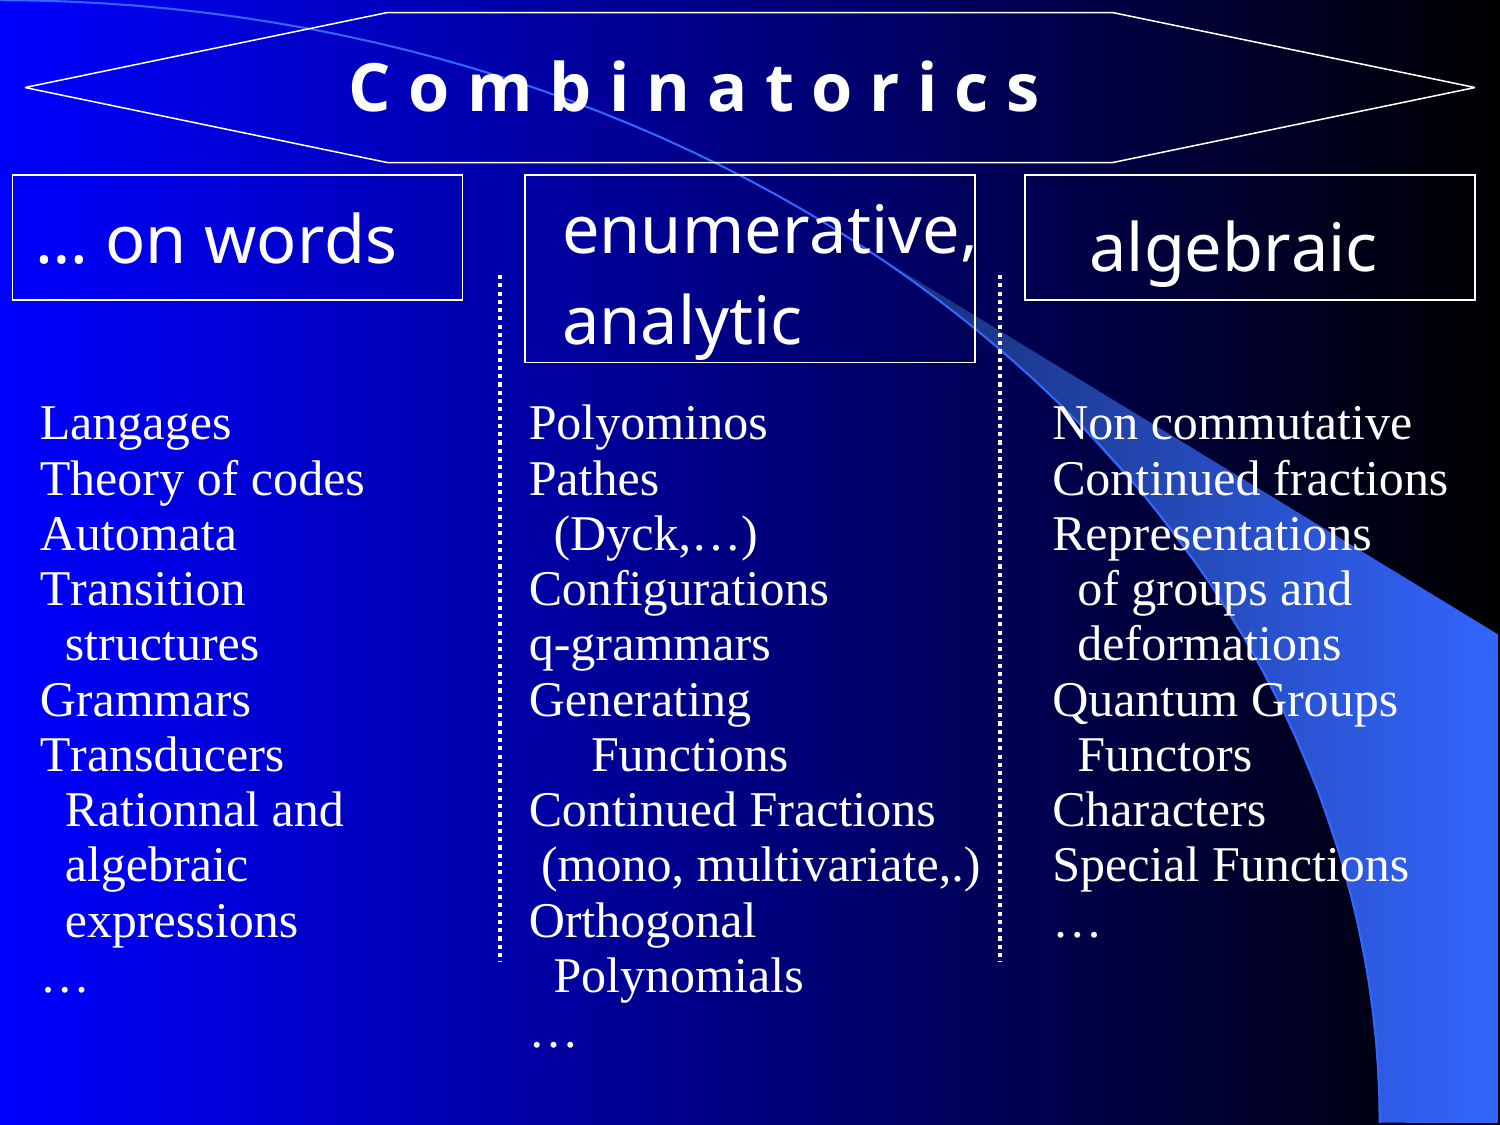

C o m b i n a t o r i c s
… on words
enumerative,
analytic
algebraic
 Langages
 Theory of codes
 Automata
 Transition
 structures
 Grammars
 Transducers
 Rationnal and
 algebraic
 expressions
 …
 Polyominos
 Pathes
 (Dyck,…)
 Configurations
 q-grammars
 Generating
 Functions
 Continued Fractions
 (mono, multivariate,.)
 Orthogonal
 Polynomials
 …
 Non commutative
 Continued fractions
 Representations
 of groups and
 deformations
 Quantum Groups
 Functors
 Characters
 Special Functions
 …